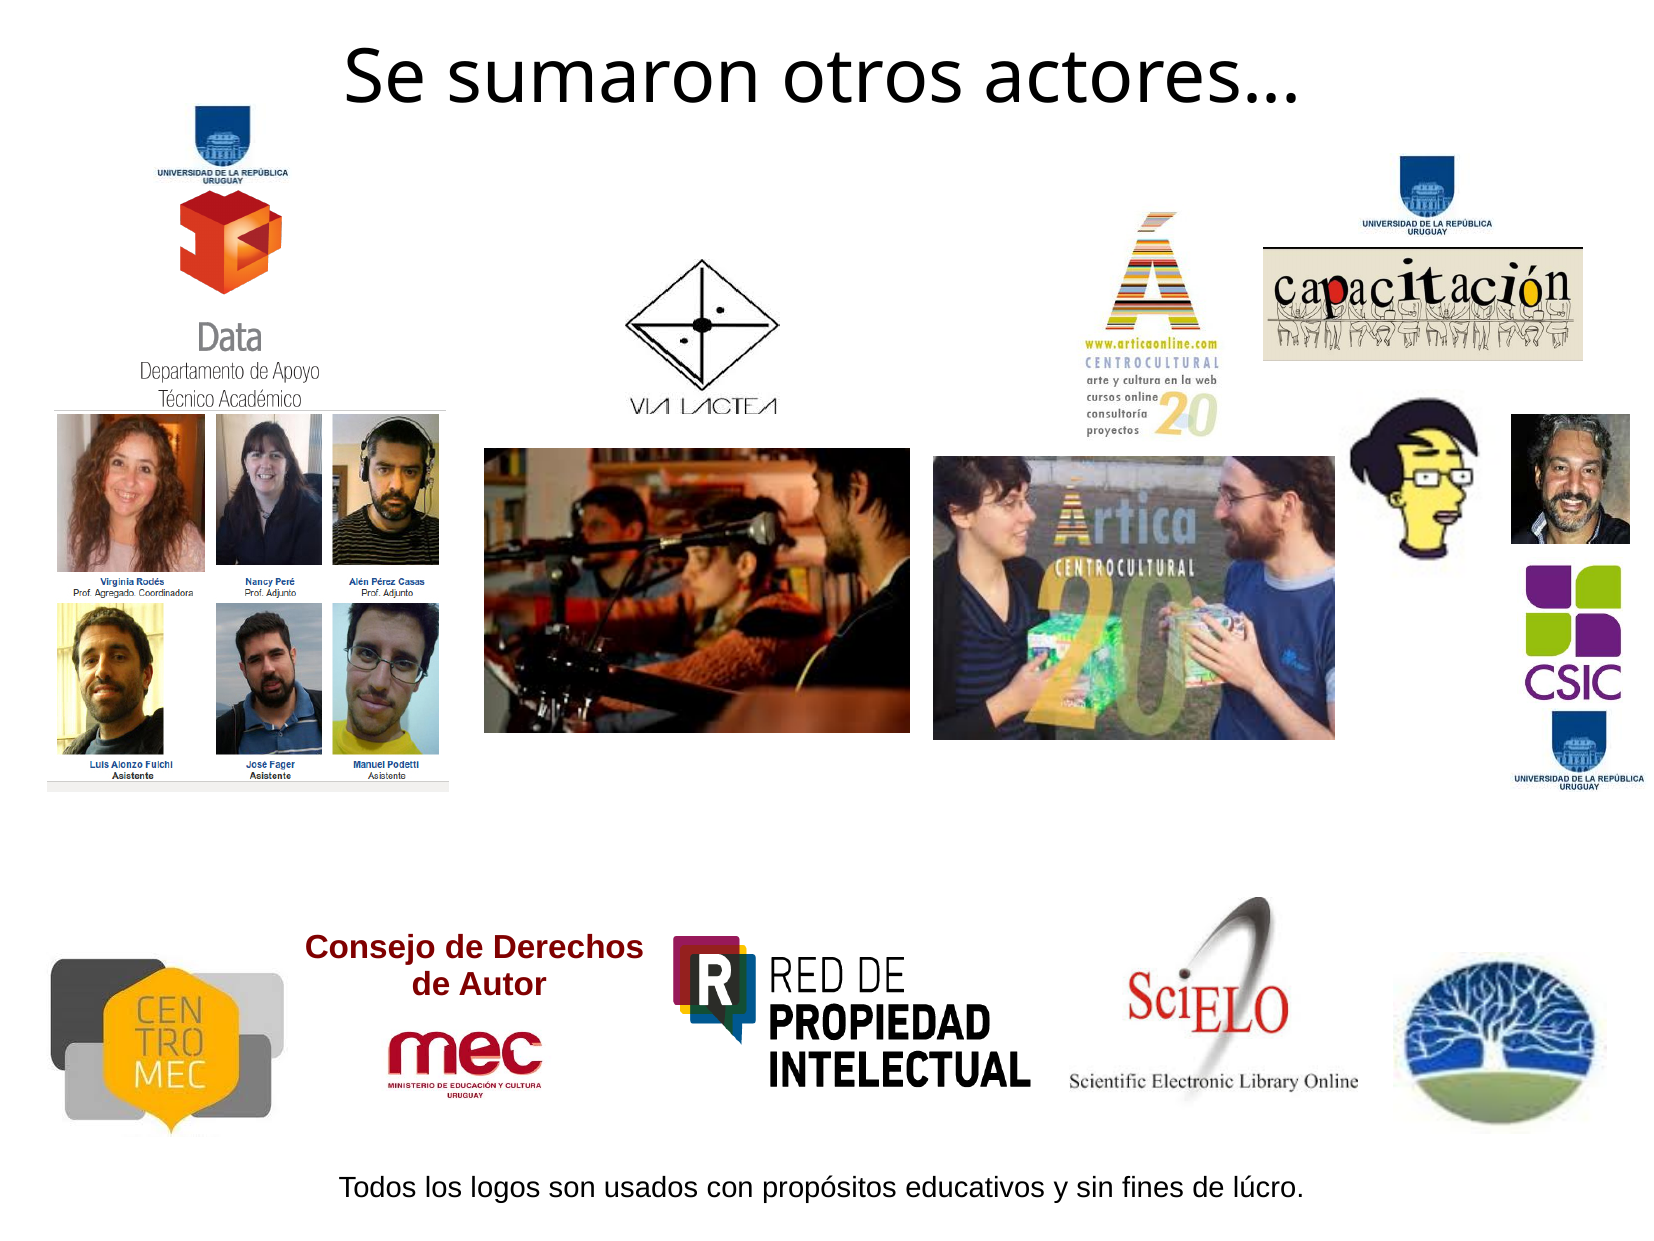

Se sumaron otros actores...
Consejo de Derechos
 de Autor
Todos los logos son usados con propósitos educativos y sin fines de lúcro.